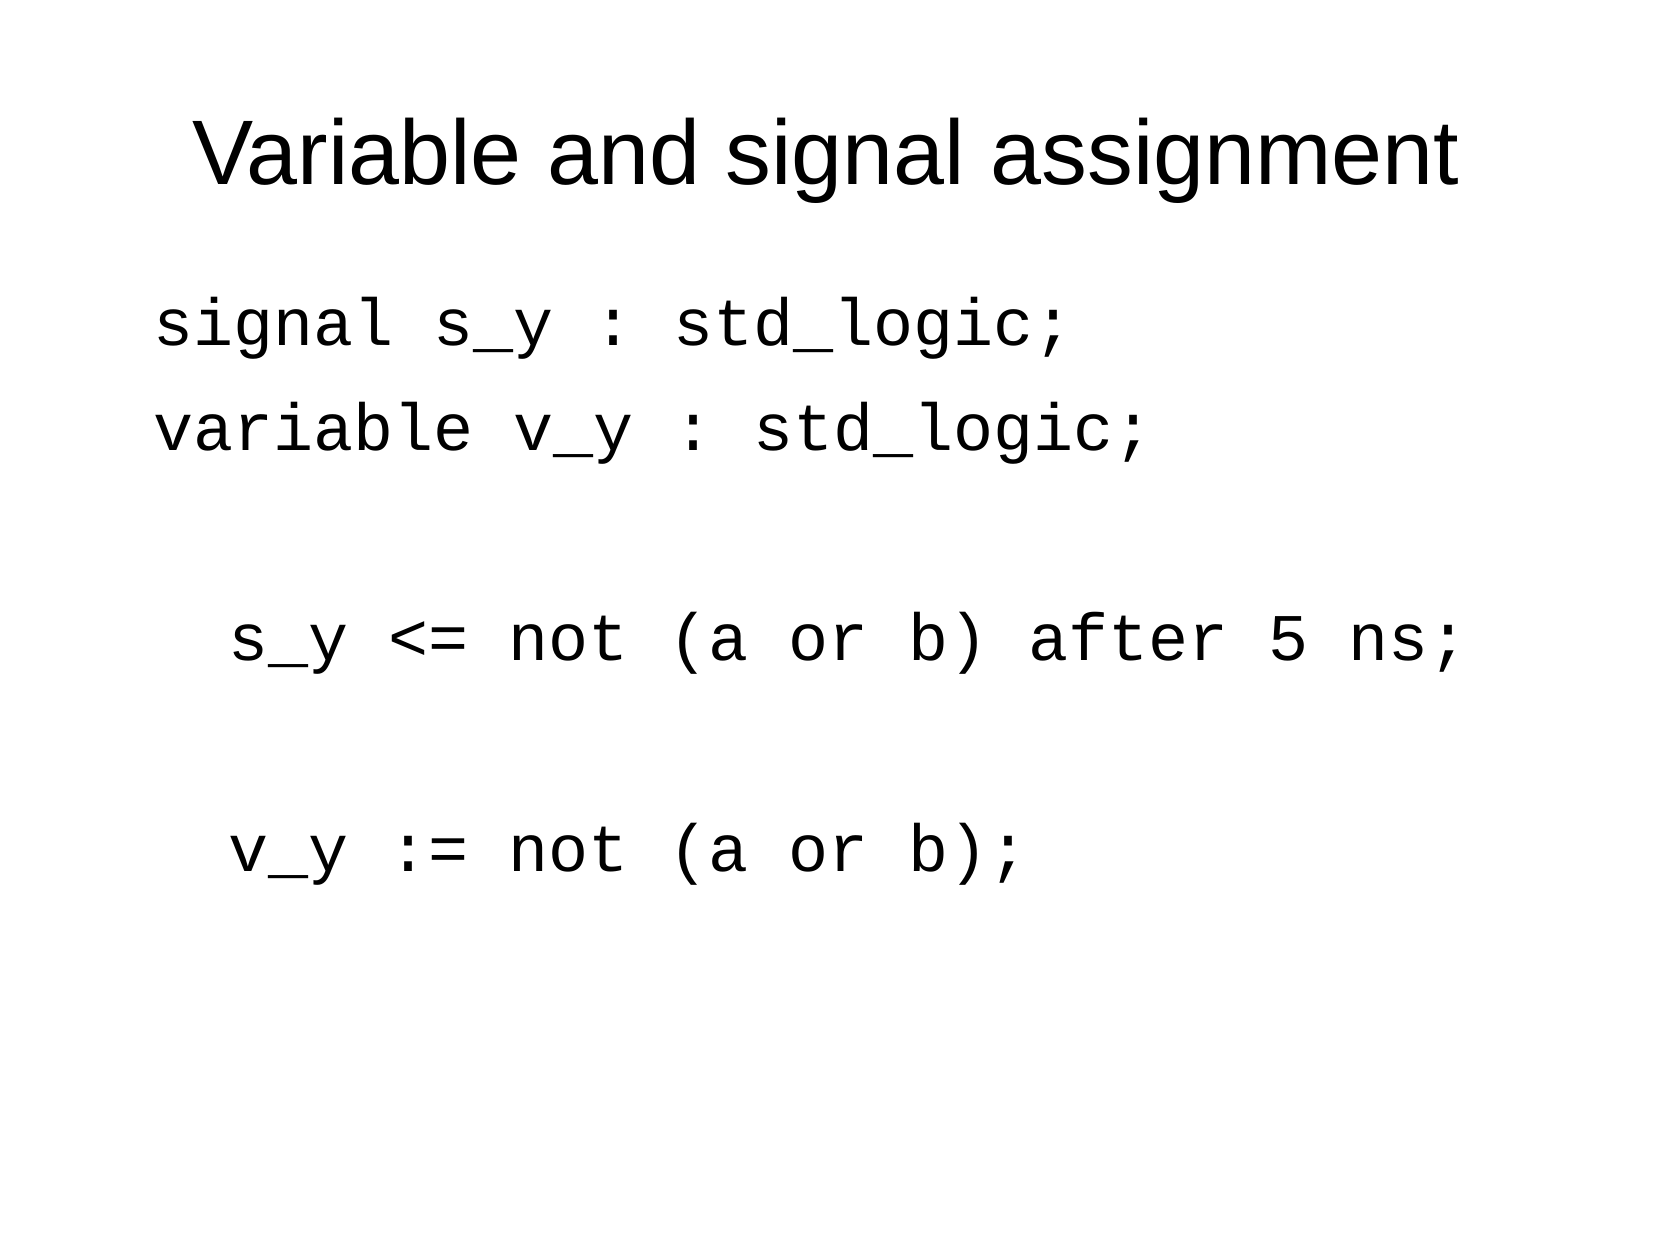

# Variable and signal assignment
signal s_y : std_logic;
variable v_y : std_logic;
	s_y <= not (a or b) after 5 ns;
	v_y := not (a or b);